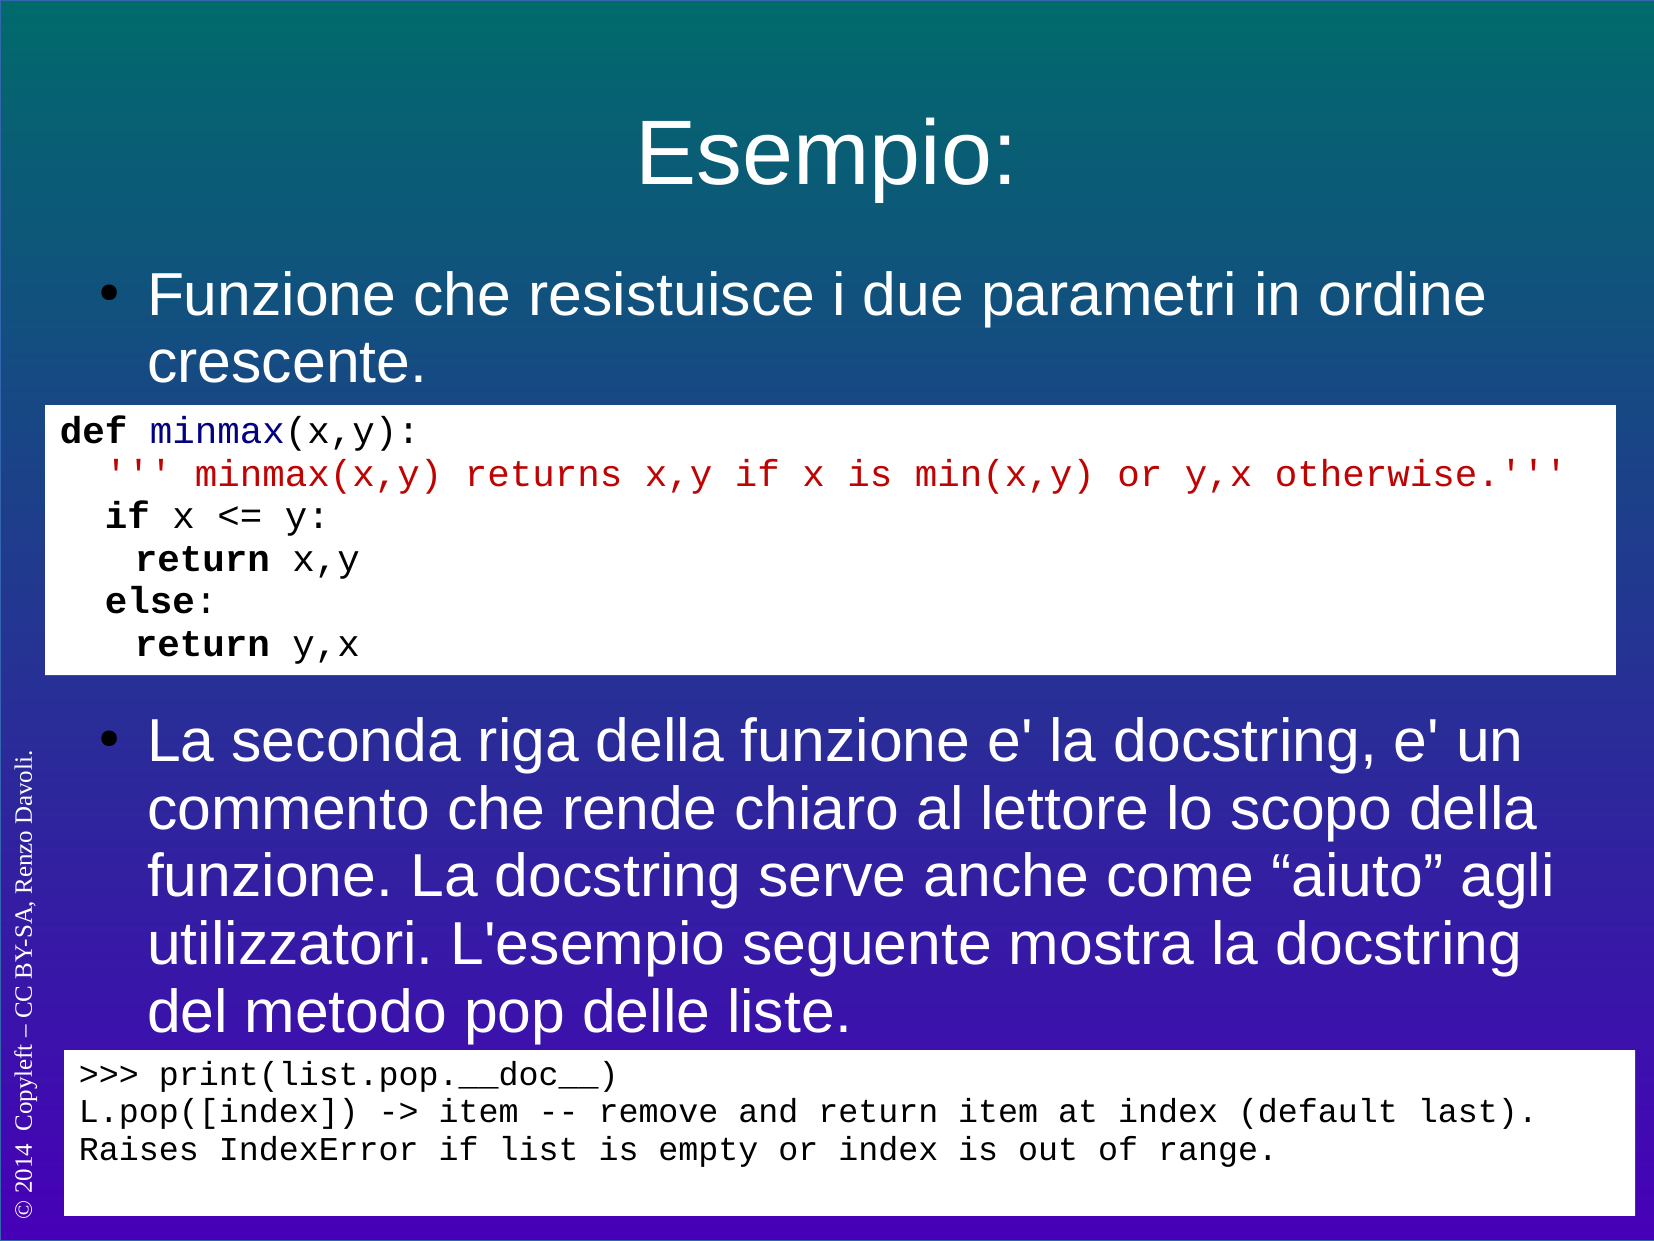

# Esempio:
Funzione che resistuisce i due parametri in ordine crescente.
La seconda riga della funzione e' la docstring, e' un commento che rende chiaro al lettore lo scopo della funzione. La docstring serve anche come “aiuto” agli utilizzatori. L'esempio seguente mostra la docstring del metodo pop delle liste.
def minmax(x,y):
 ''' minmax(x,y) returns x,y if x is min(x,y) or y,x otherwise.'''
 if x <= y:
 	return x,y
 else:
 	return y,x
>>> print(list.pop.__doc__)
L.pop([index]) -> item -- remove and return item at index (default last).
Raises IndexError if list is empty or index is out of range.